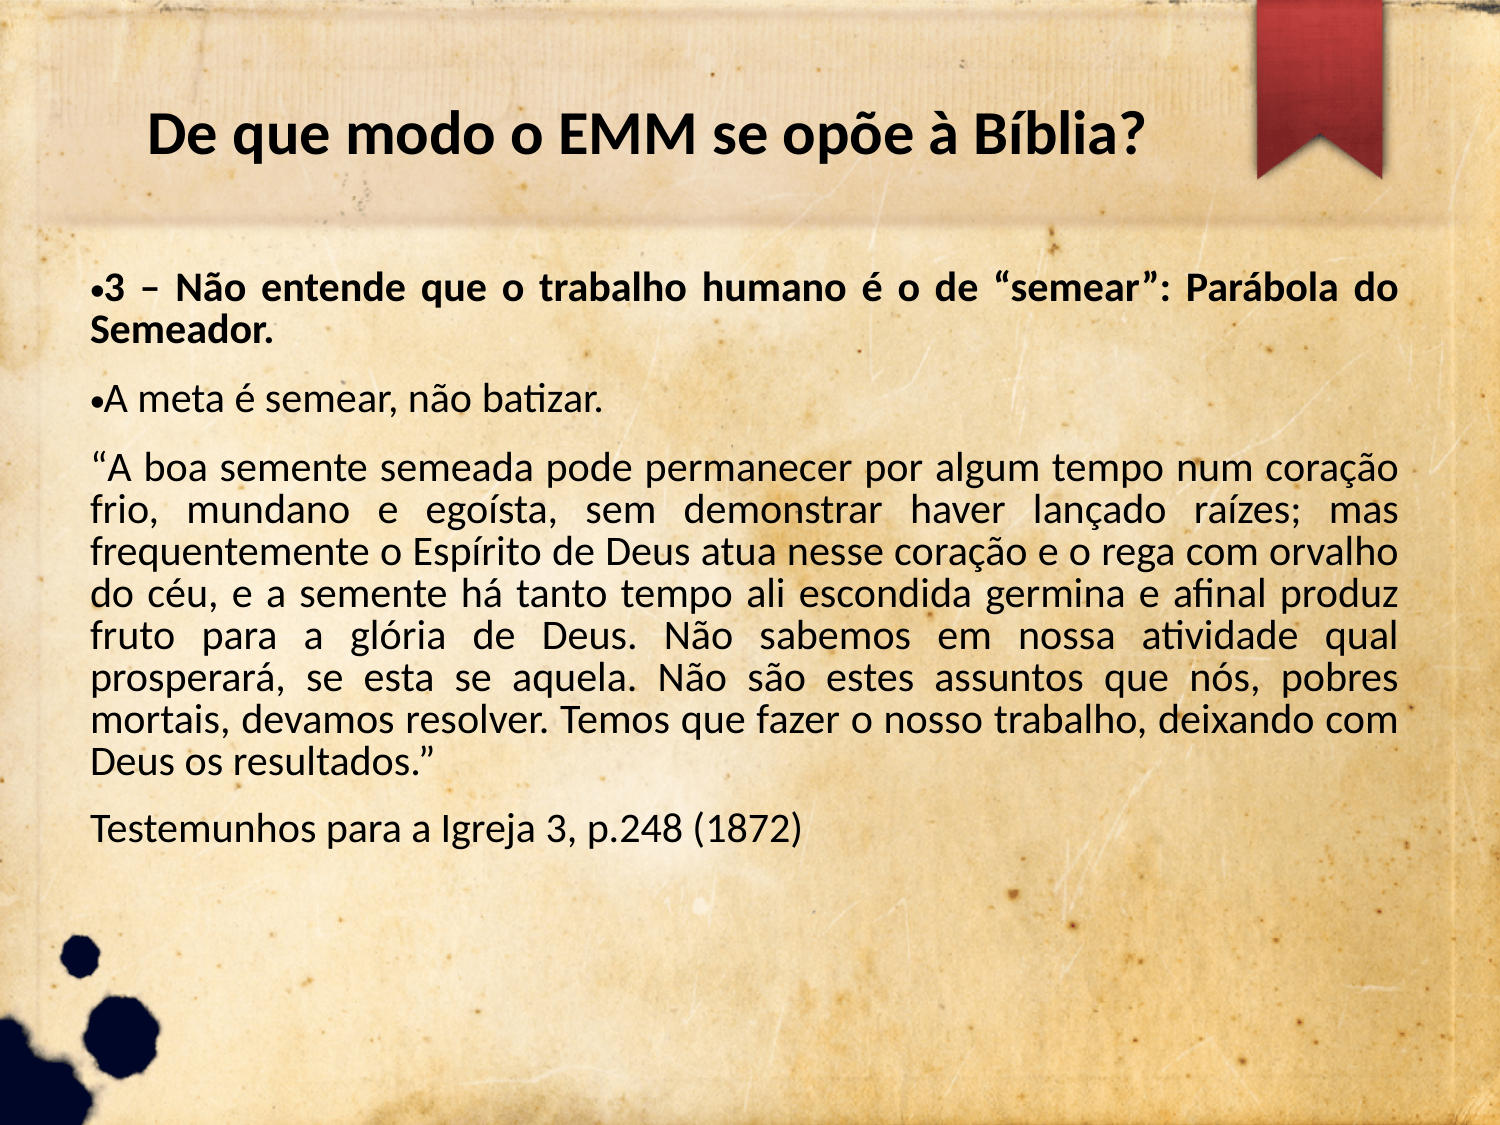

# De que modo o EMM se opõe à Bíblia?
3 – Não entende que o trabalho humano é o de “semear”: Parábola do Semeador.
A meta é semear, não batizar.
“A boa semente semeada pode permanecer por algum tempo num coração frio, mundano e egoísta, sem demonstrar haver lançado raízes; mas frequentemente o Espírito de Deus atua nesse coração e o rega com orvalho do céu, e a semente há tanto tempo ali escondida germina e afinal produz fruto para a glória de Deus. Não sabemos em nossa atividade qual prosperará, se esta se aquela. Não são estes assuntos que nós, pobres mortais, devamos resolver. Temos que fazer o nosso trabalho, deixando com Deus os resultados.”
Testemunhos para a Igreja 3, p.248 (1872)